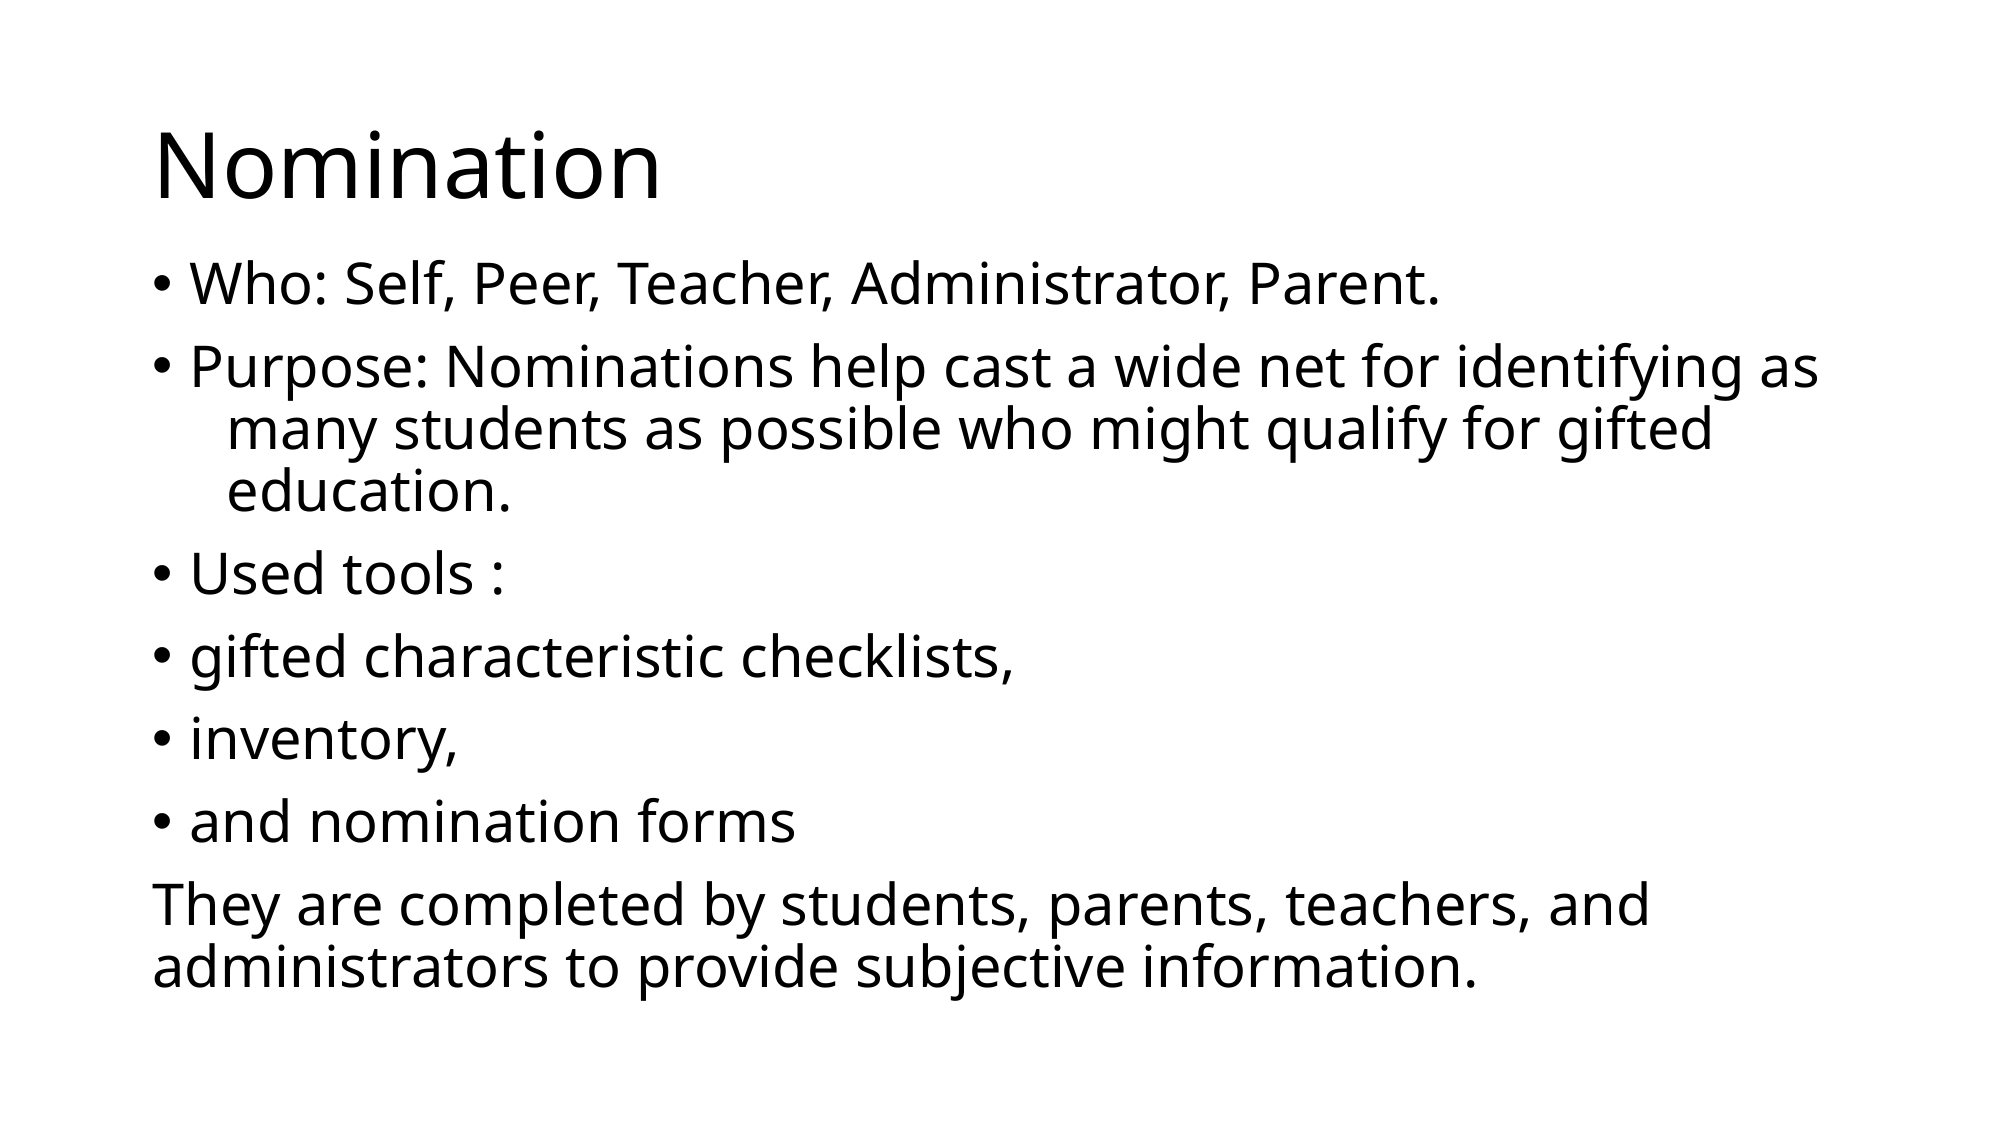

# Nomination
Who: Self, Peer, Teacher, Administrator, Parent.
Purpose: Nominations help cast a wide net for identifying as many students as possible who might qualify for gifted education.
Used tools :
gifted characteristic checklists,
inventory,
and nomination forms
They are completed by students, parents, teachers, and administrators to provide subjective information.